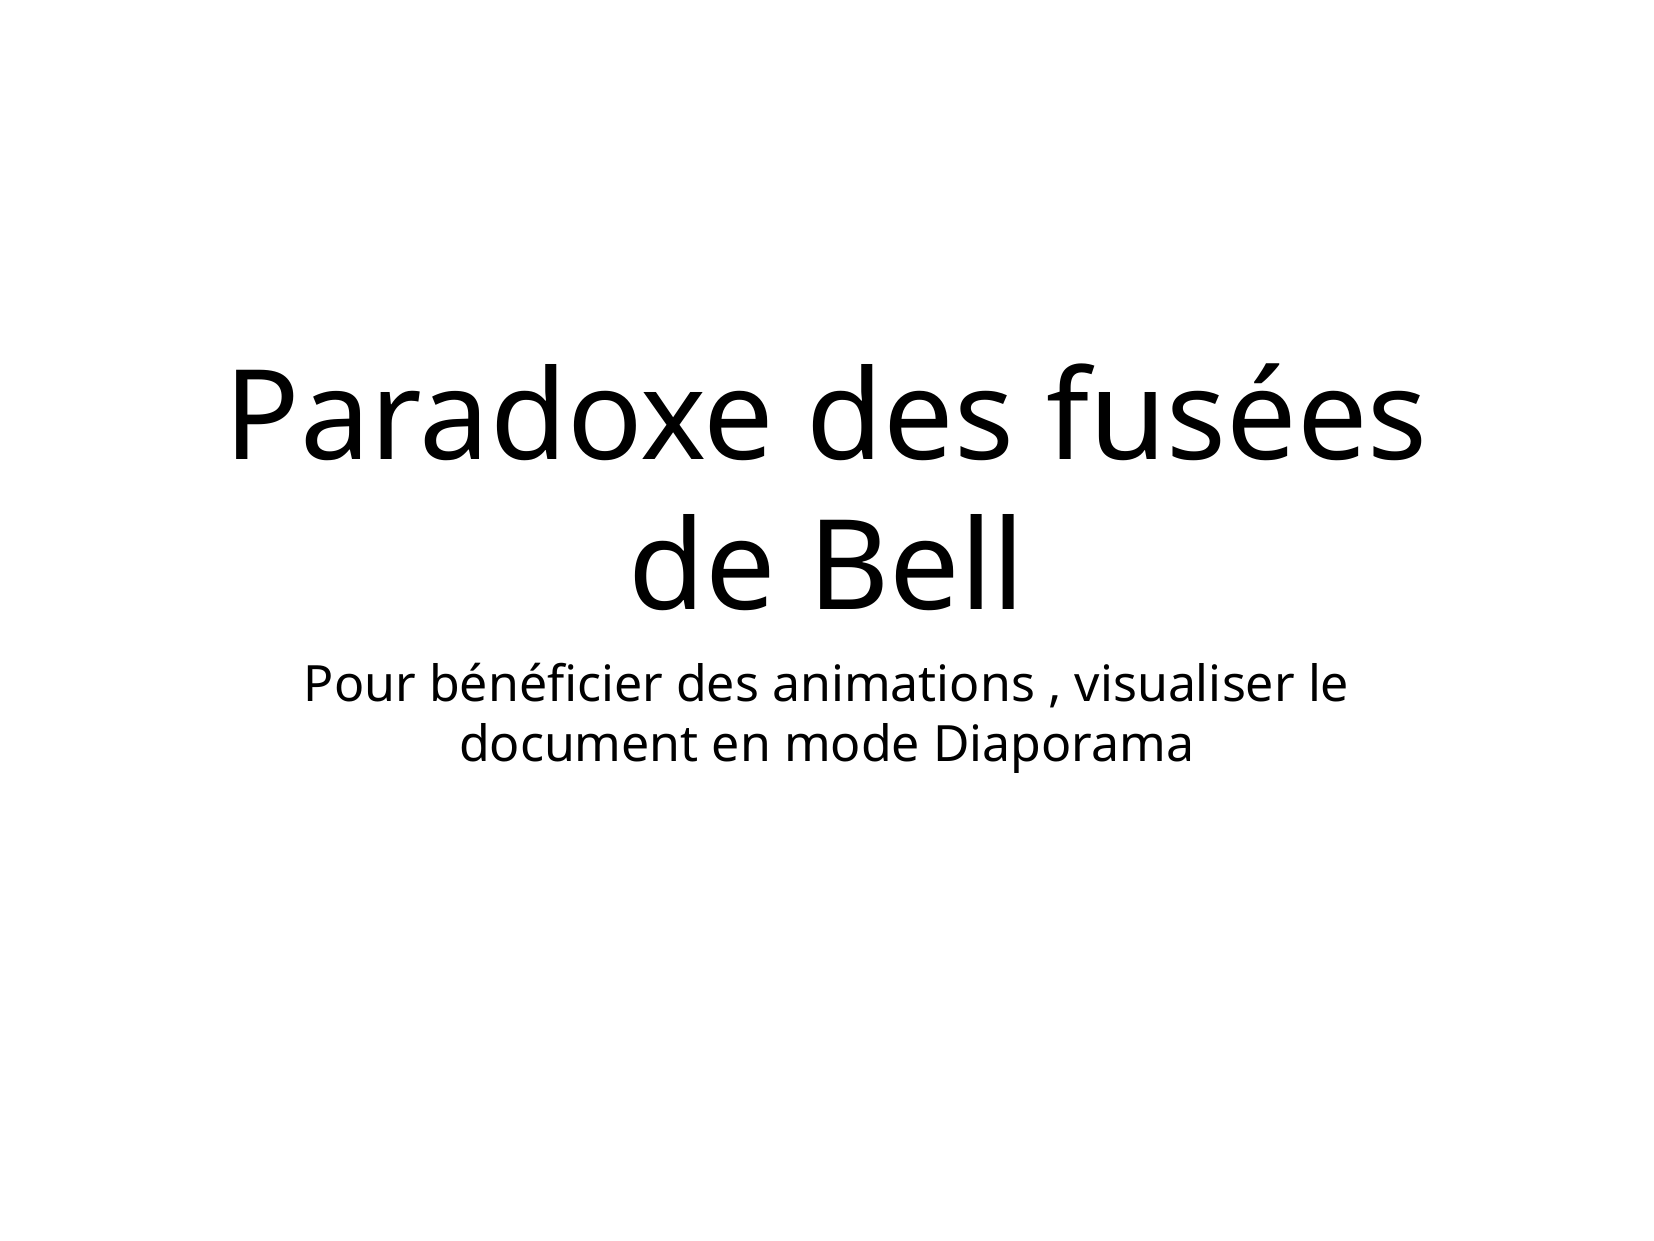

# Paradoxe des fusées de Bell
Pour bénéficier des animations , visualiser le document en mode Diaporama